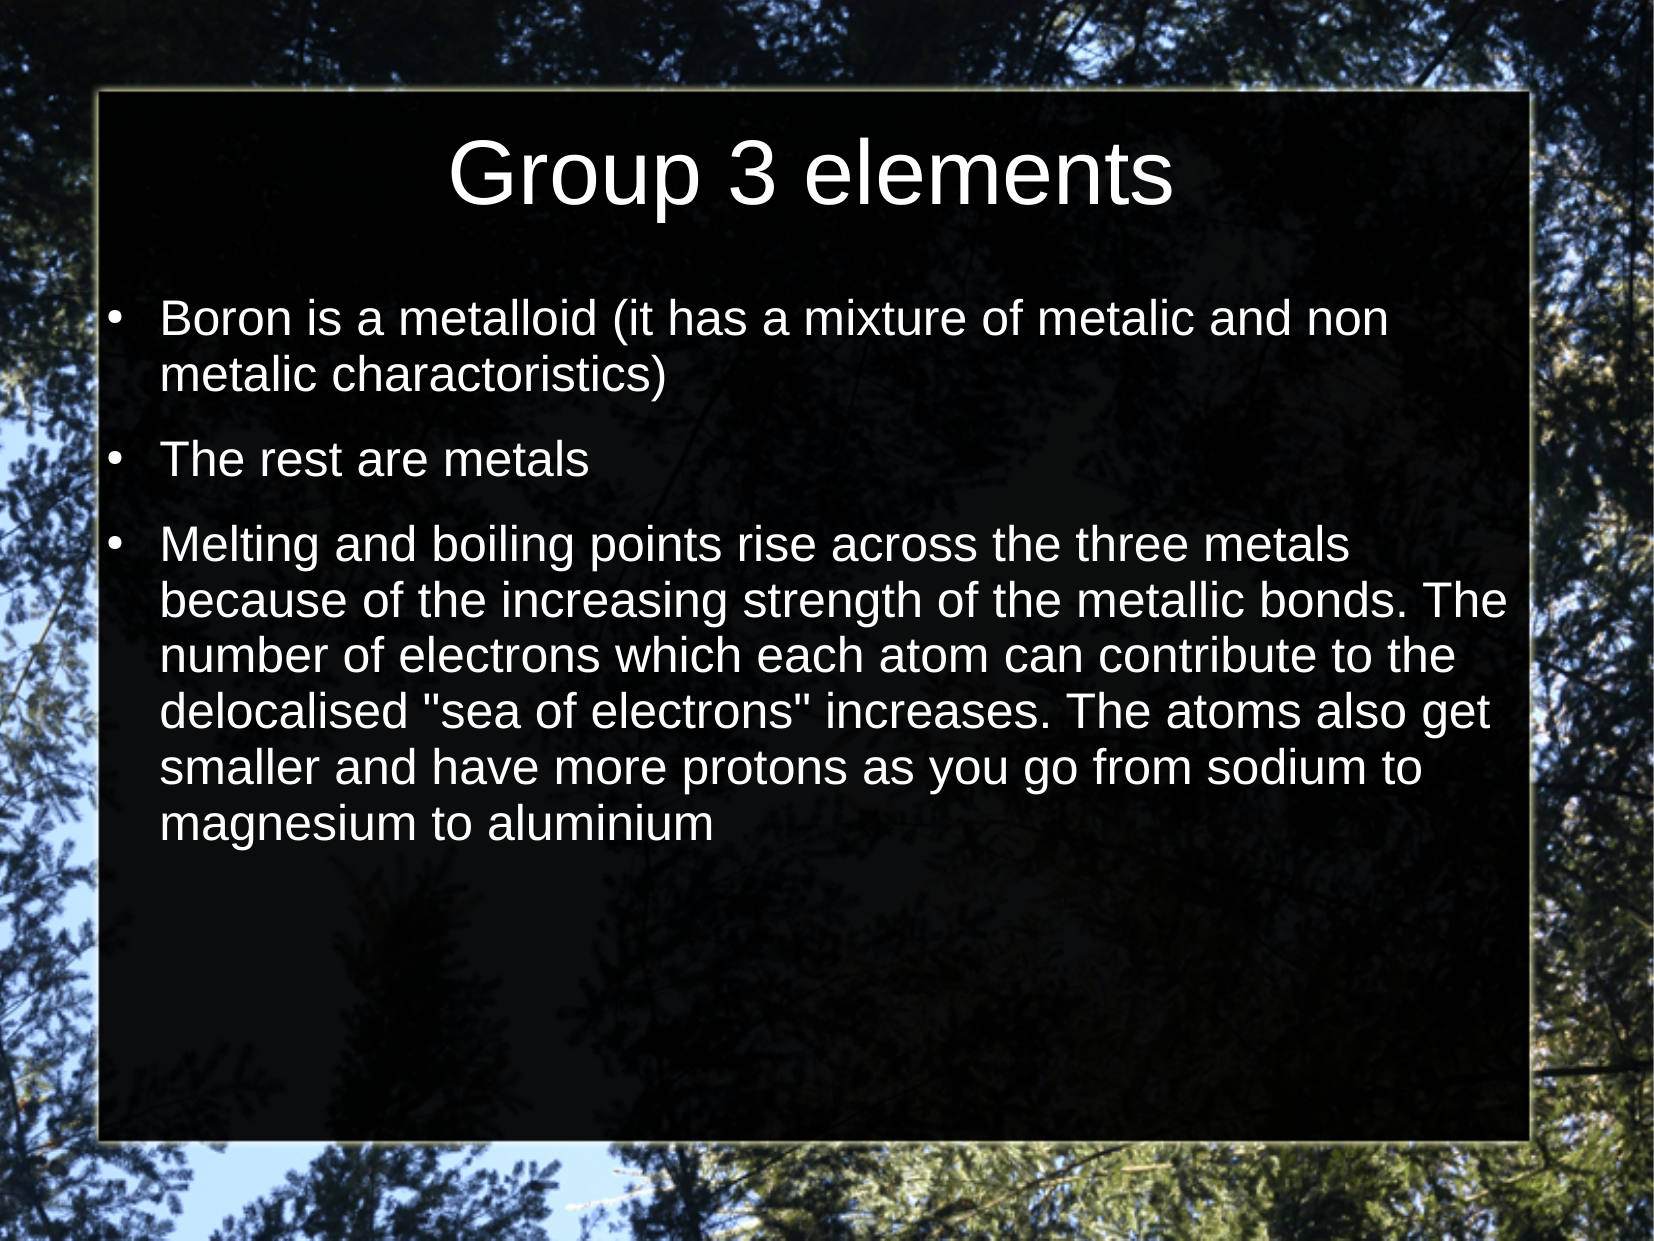

# Group 3 elements
Boron is a metalloid (it has a mixture of metalic and non metalic charactoristics)
The rest are metals
Melting and boiling points rise across the three metals because of the increasing strength of the metallic bonds. The number of electrons which each atom can contribute to the delocalised "sea of electrons" increases. The atoms also get smaller and have more protons as you go from sodium to magnesium to aluminium